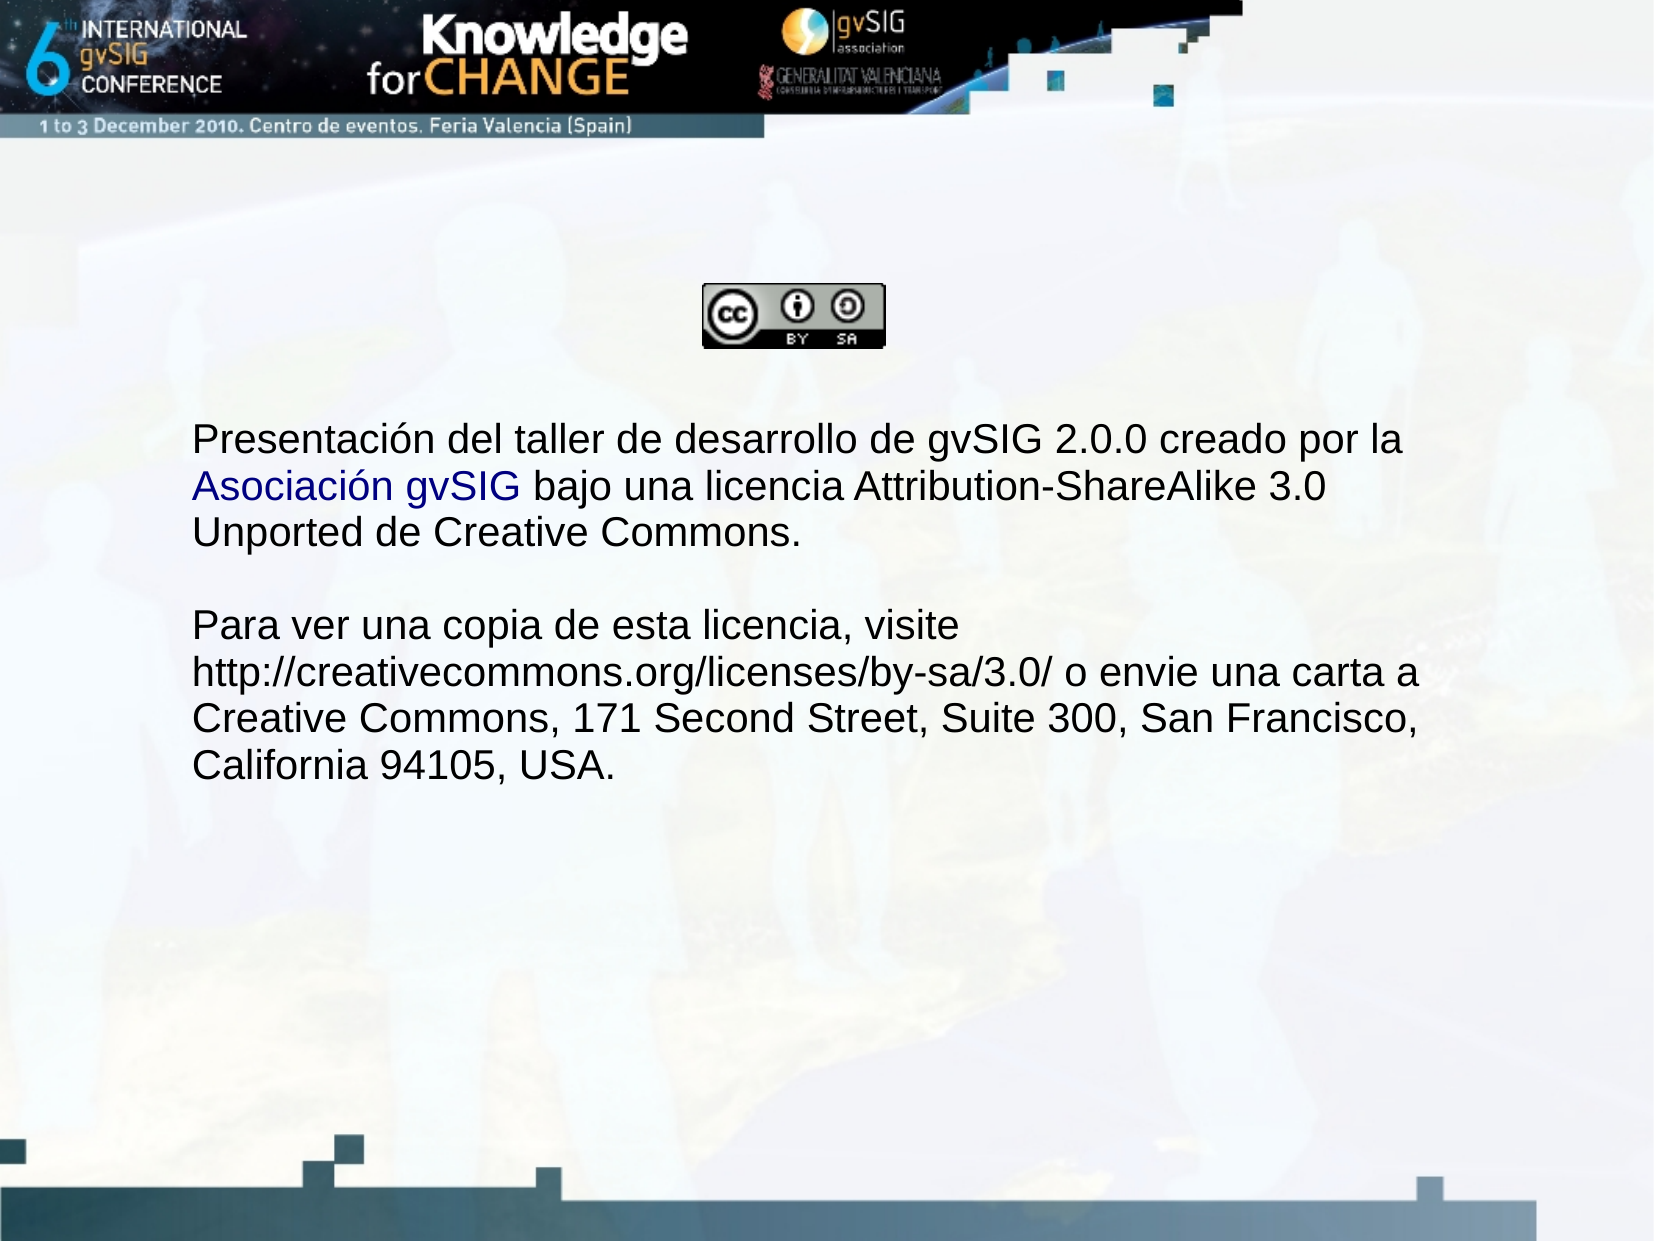

Presentación del taller de desarrollo de gvSIG 2.0.0 creado por la Asociación gvSIG bajo una licencia Attribution-ShareAlike 3.0 Unported de Creative Commons.
Para ver una copia de esta licencia, visite http://creativecommons.org/licenses/by-sa/3.0/ o envie una carta a Creative Commons, 171 Second Street, Suite 300, San Francisco, California 94105, USA.